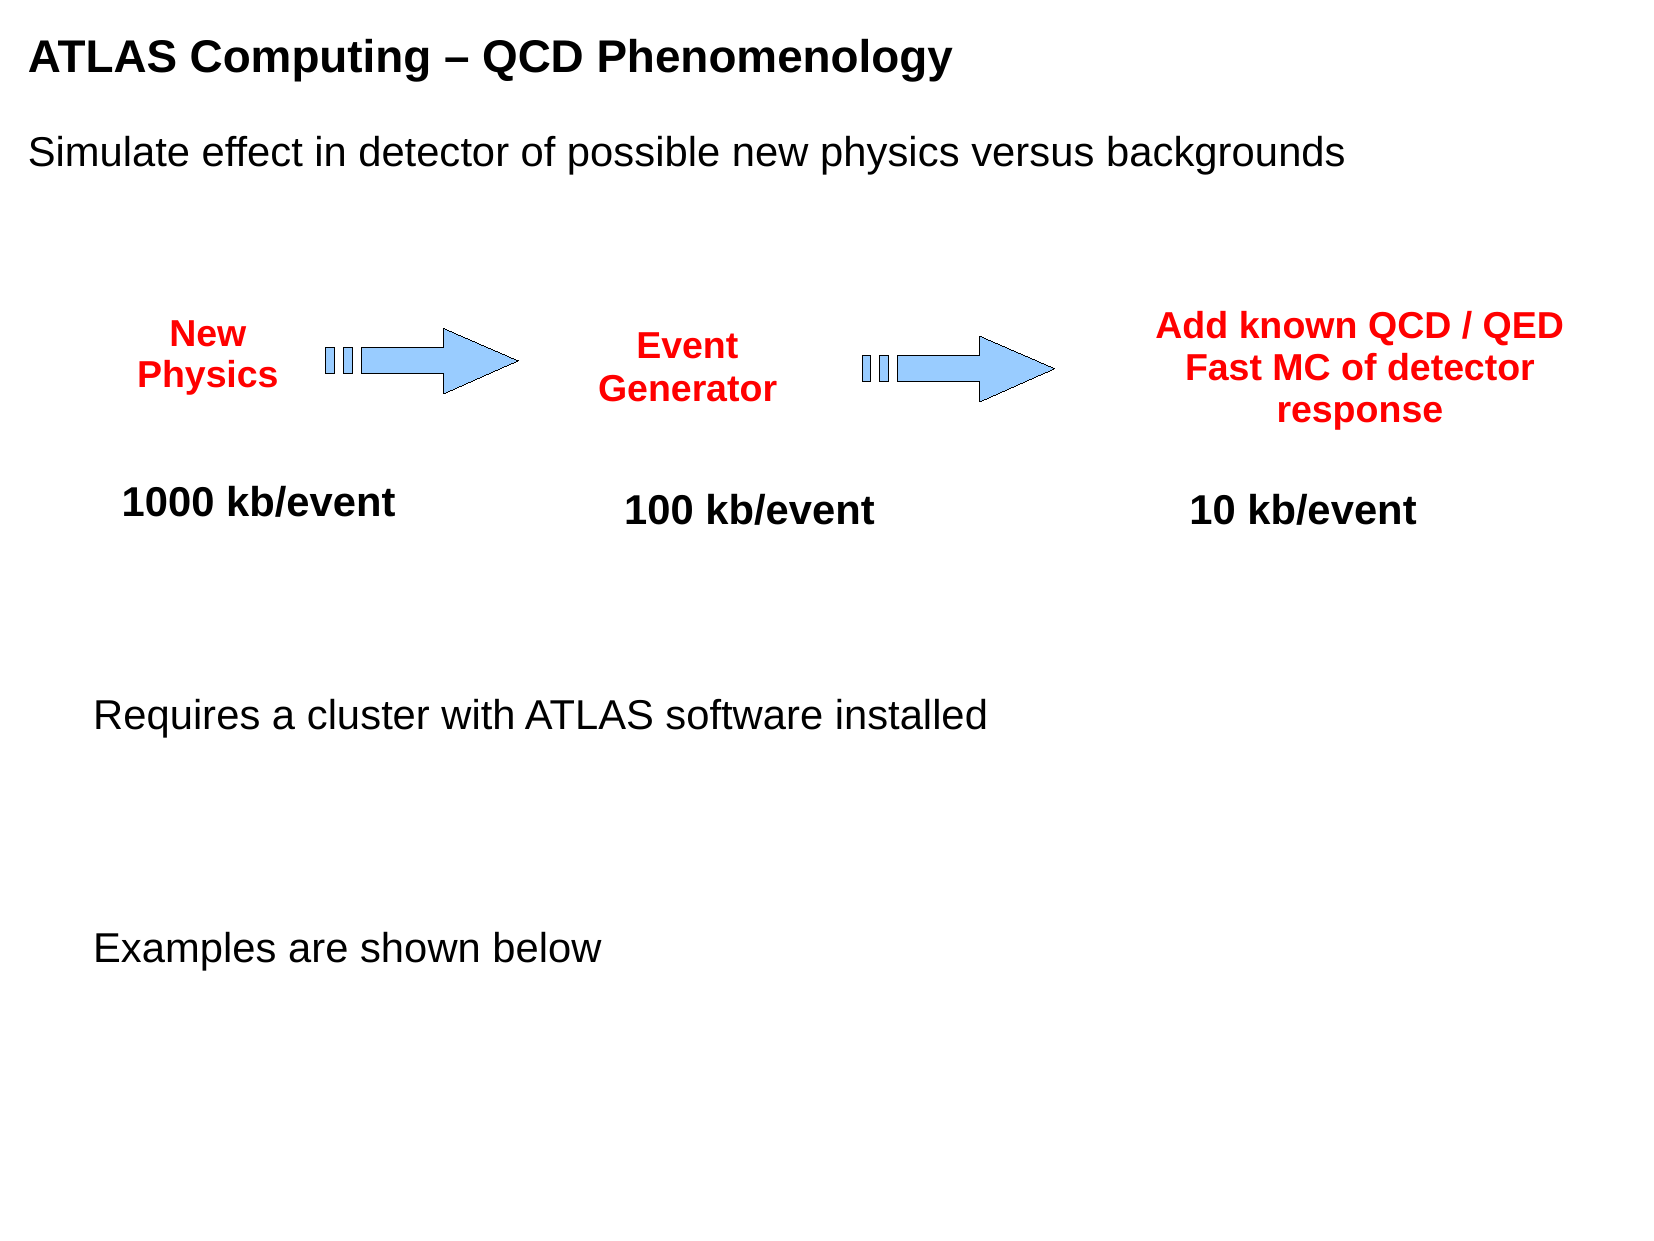

ATLAS Computing – QCD Phenomenology
Simulate effect in detector of possible new physics versus backgrounds
Add known QCD / QED
Fast MC of detector
response
New
Physics
Event
Generator
1000 kb/event
100 kb/event
10 kb/event
Requires a cluster with ATLAS software installed
Examples are shown below